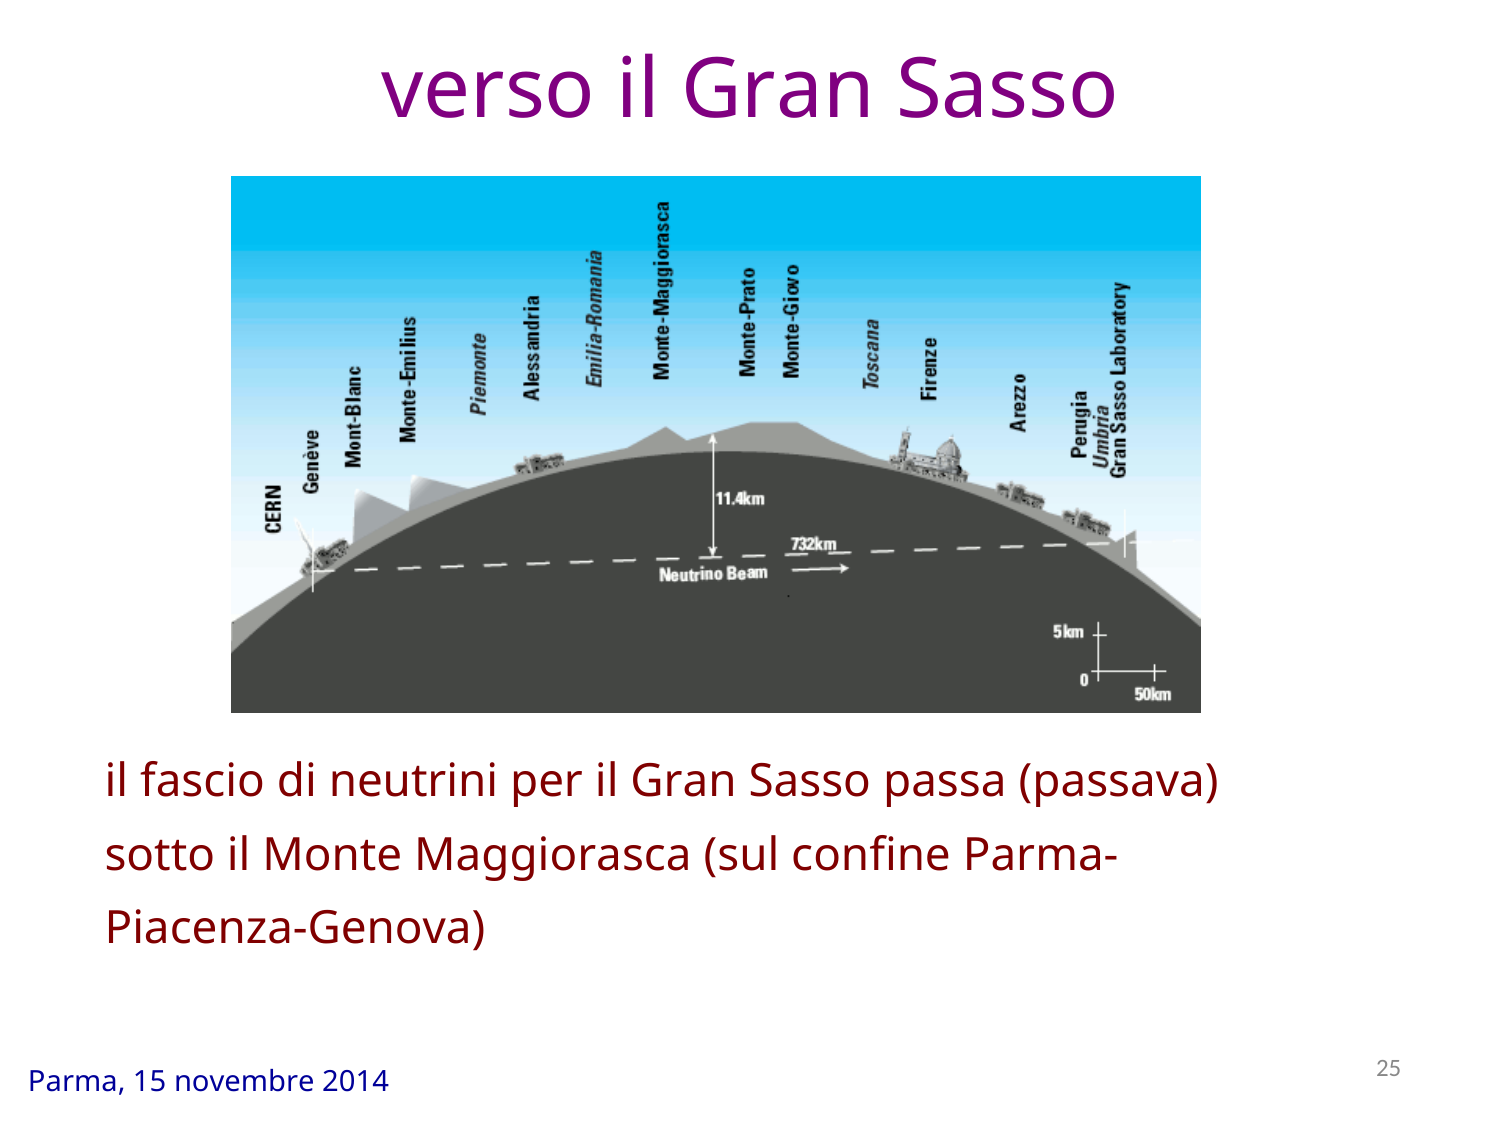

verso il Gran Sasso
il fascio di neutrini per il Gran Sasso passa (passava) sotto il Monte Maggiorasca (sul confine Parma-Piacenza-Genova)
25